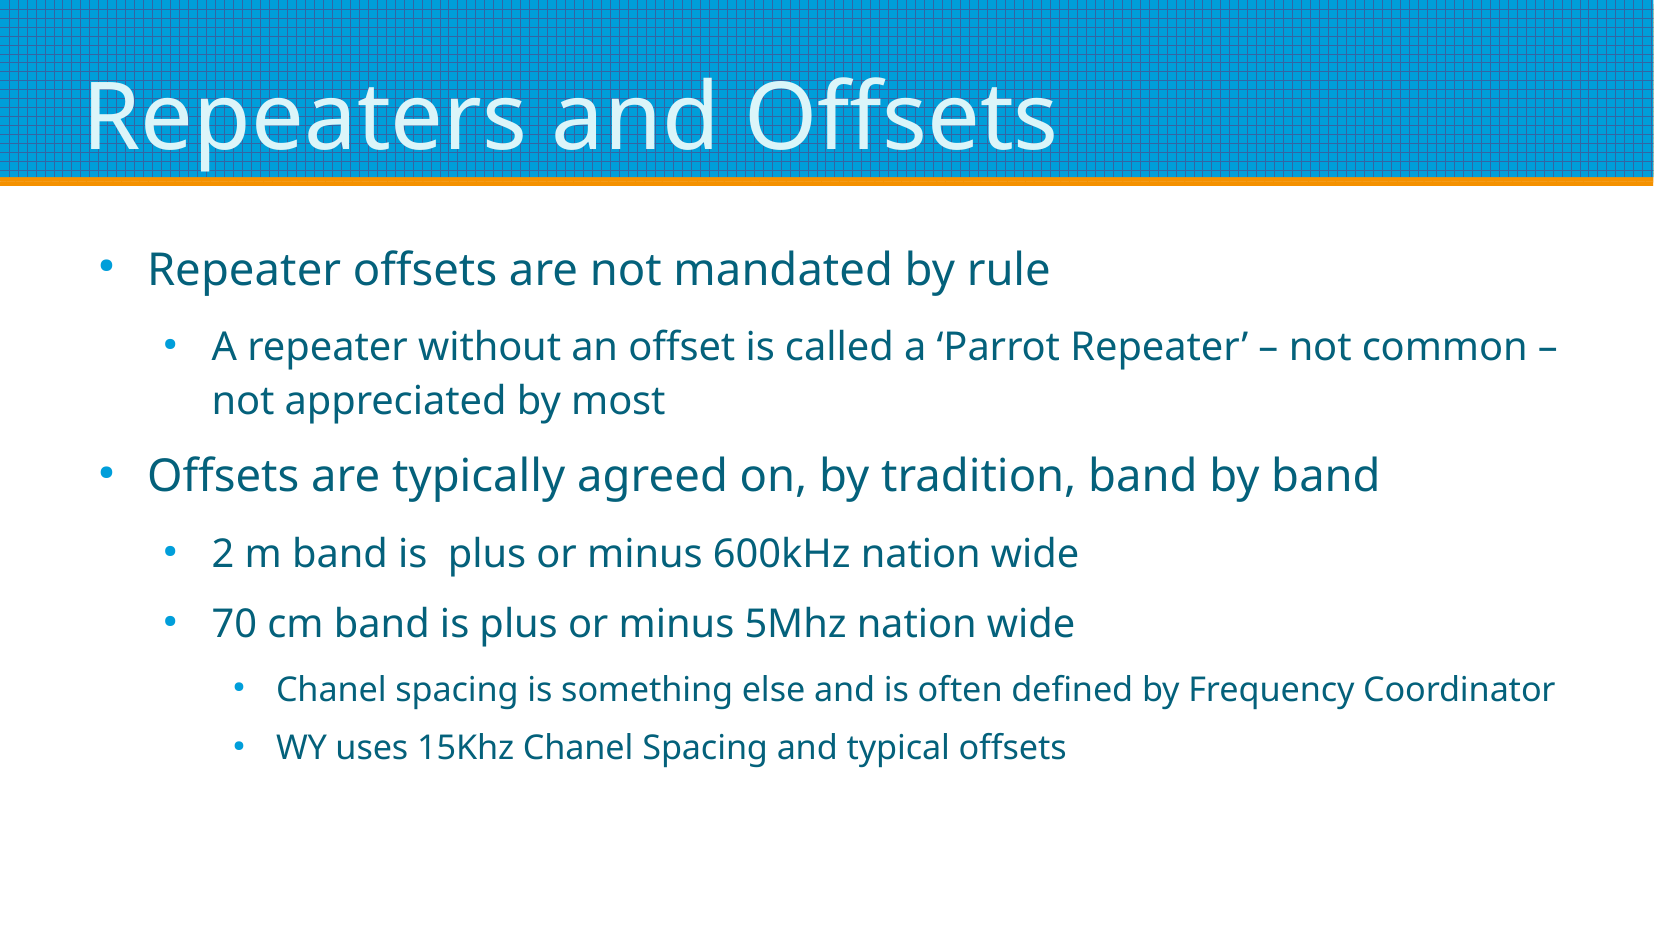

# Repeaters and Offsets
Repeater offsets are not mandated by rule
A repeater without an offset is called a ‘Parrot Repeater’ – not common – not appreciated by most
Offsets are typically agreed on, by tradition, band by band
2 m band is plus or minus 600kHz nation wide
70 cm band is plus or minus 5Mhz nation wide
Chanel spacing is something else and is often defined by Frequency Coordinator
WY uses 15Khz Chanel Spacing and typical offsets